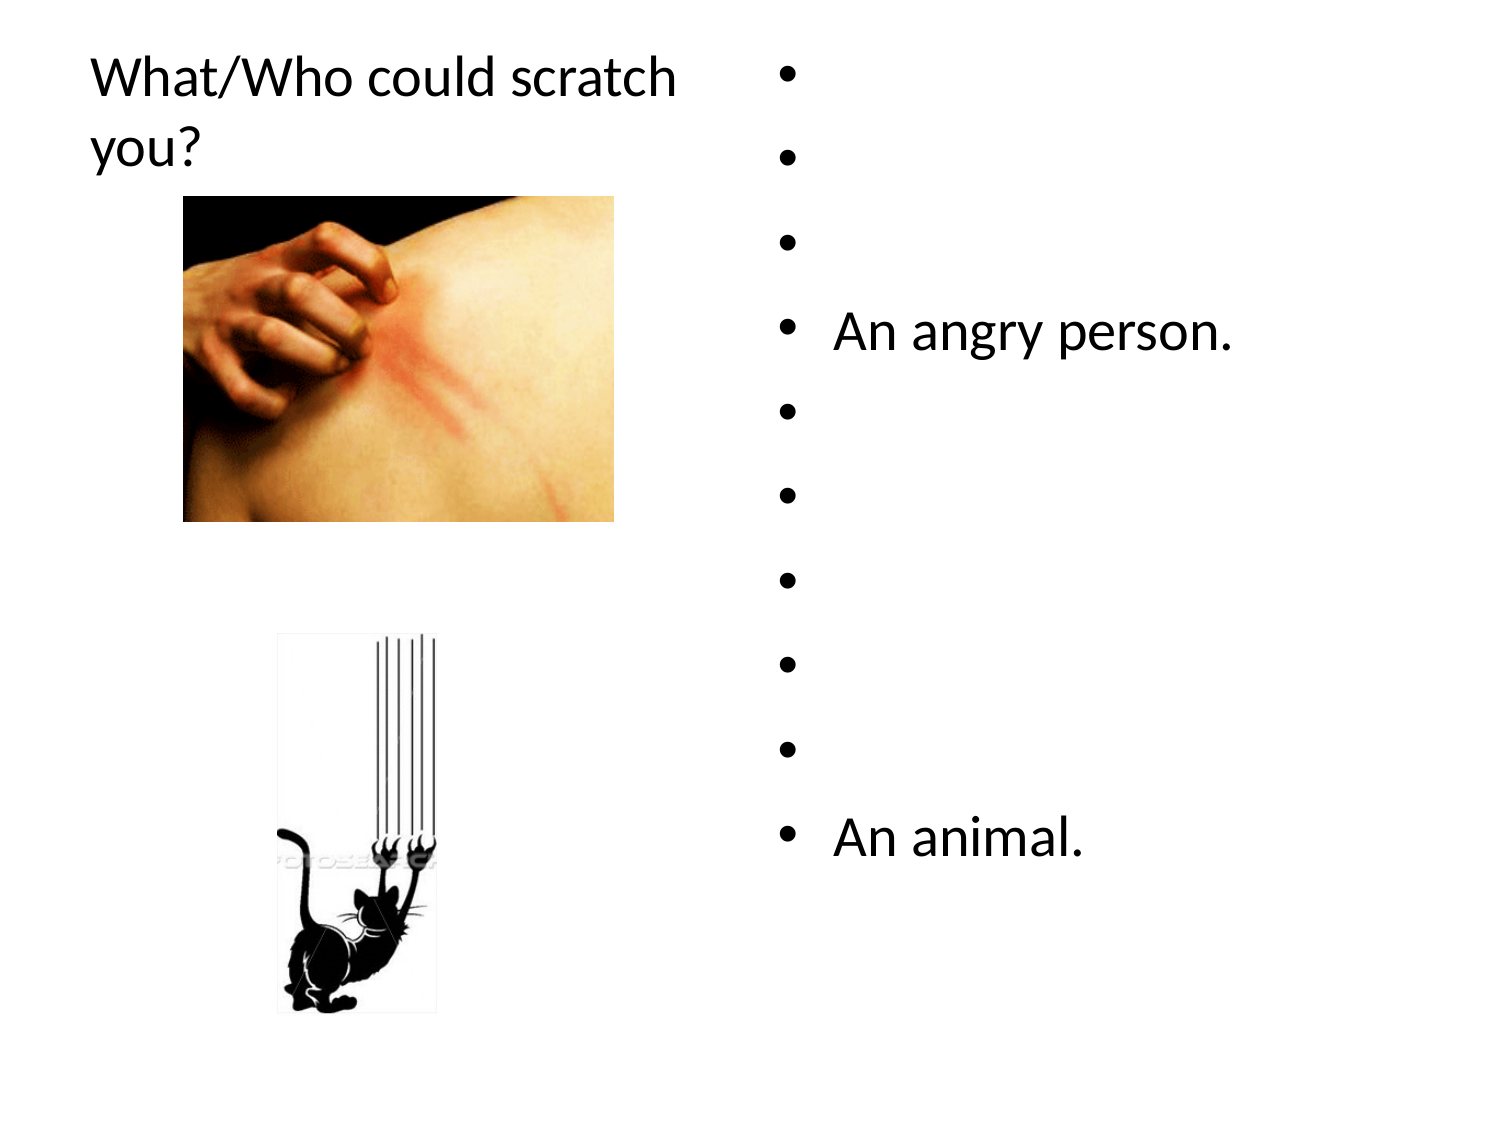

# What/Who could scratch you?
An angry person.
An animal.